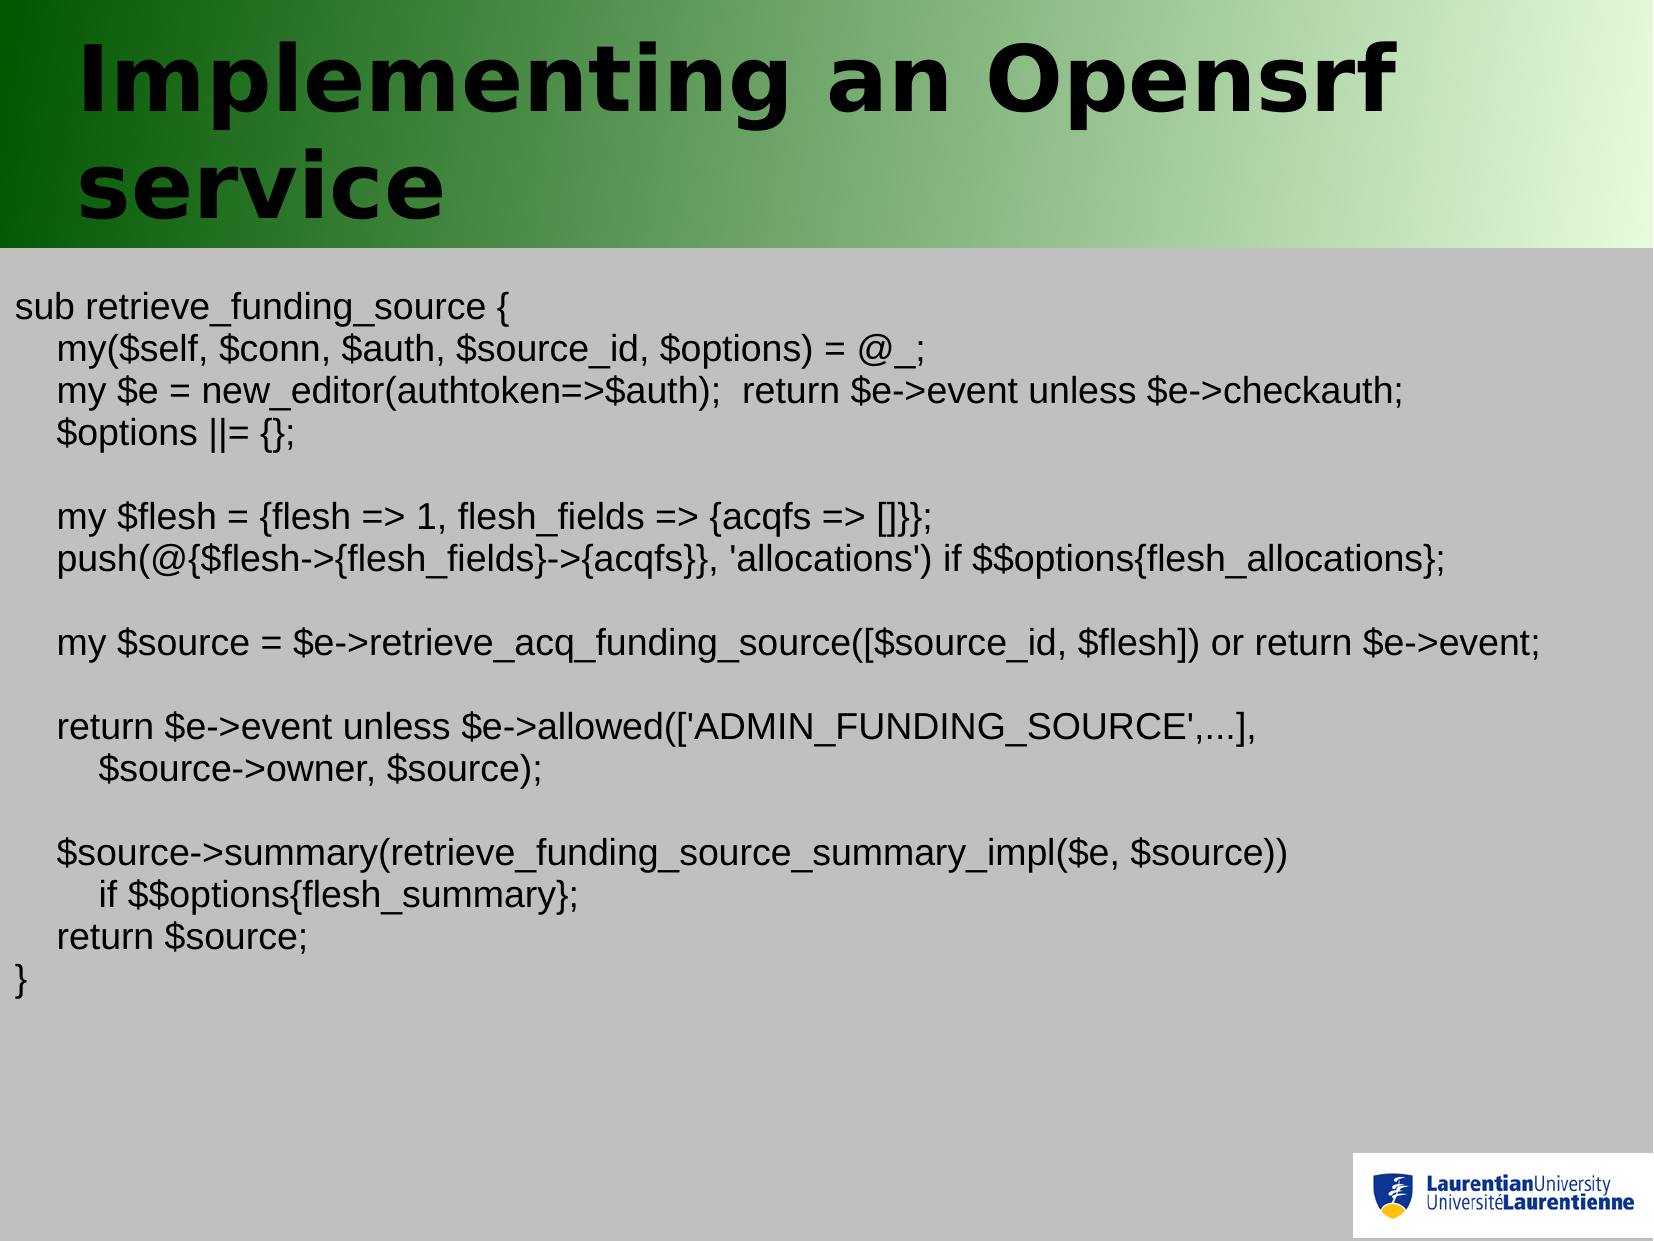

# Implementing an Opensrf service
sub retrieve_funding_source {
 my($self, $conn, $auth, $source_id, $options) = @_;
 my $e = new_editor(authtoken=>$auth); return $e->event unless $e->checkauth;
 $options ||= {};
 my $flesh = {flesh => 1, flesh_fields => {acqfs => []}};
 push(@{$flesh->{flesh_fields}->{acqfs}}, 'allocations') if $$options{flesh_allocations};
 my $source = $e->retrieve_acq_funding_source([$source_id, $flesh]) or return $e->event;
 return $e->event unless $e->allowed(['ADMIN_FUNDING_SOURCE',...],
 $source->owner, $source);
 $source->summary(retrieve_funding_source_summary_impl($e, $source))
 if $$options{flesh_summary};
 return $source;
}